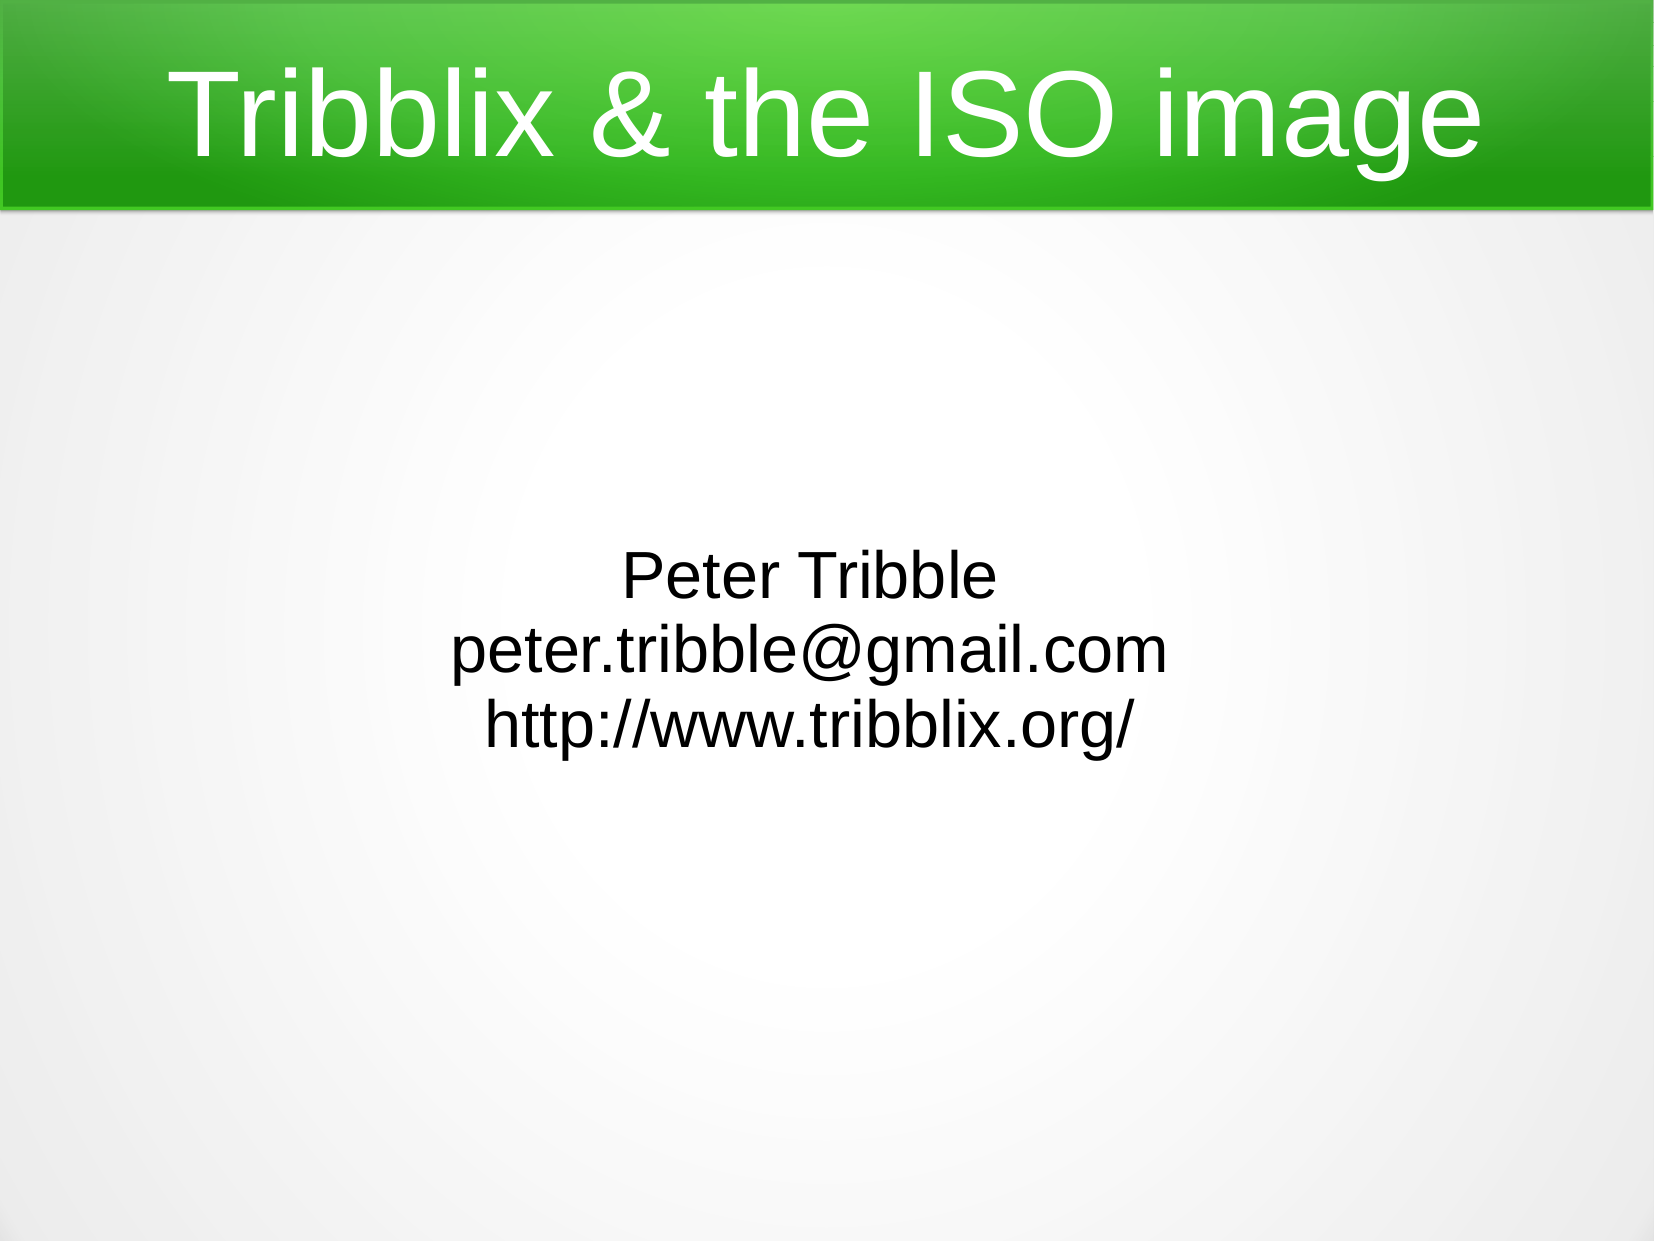

# Tribblix & the ISO image
Peter Tribble
peter.tribble@gmail.com
http://www.tribblix.org/